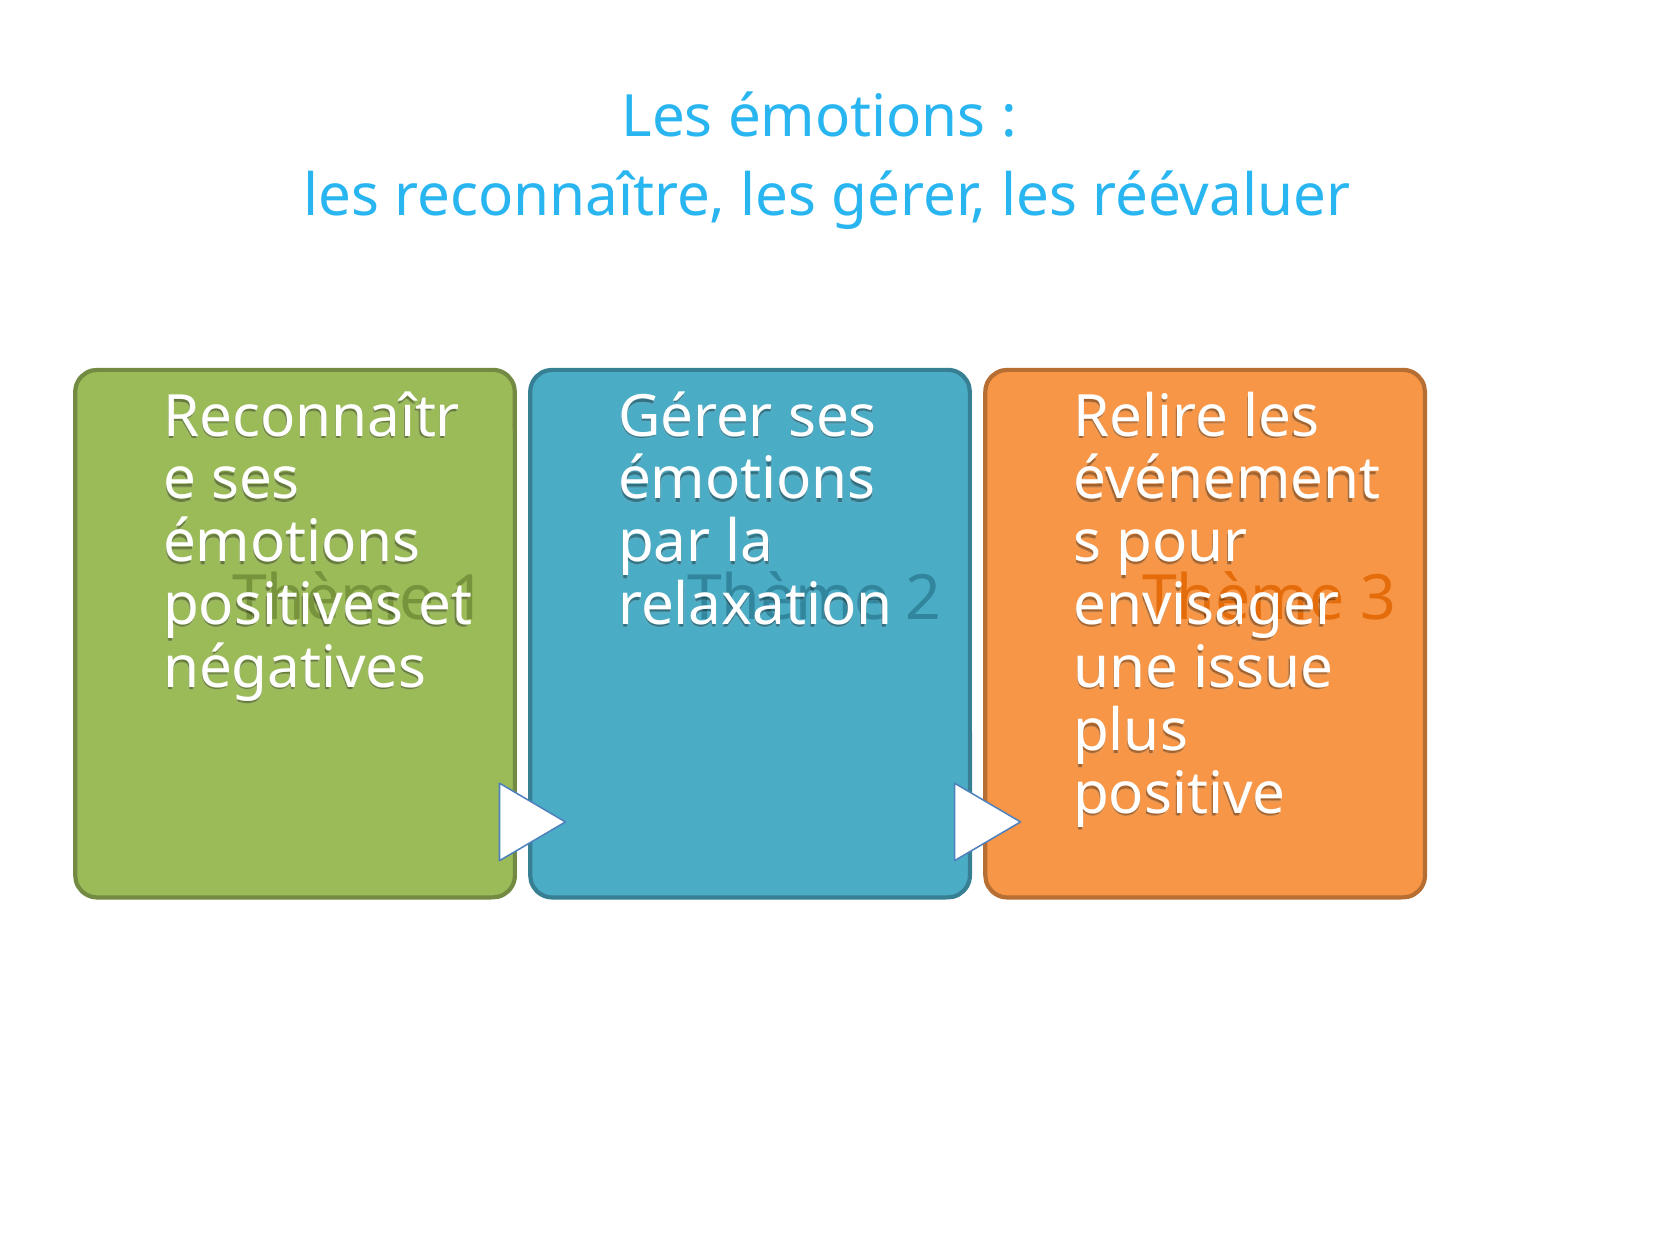

# Les émotions : les reconnaître, les gérer, les réévaluer
Thème 1
Reconnaître ses émotions positives et négatives
Thème 2
Gérer ses émotions par la relaxation
Thème 3
Relire les événements pour envisager une issue plus positive